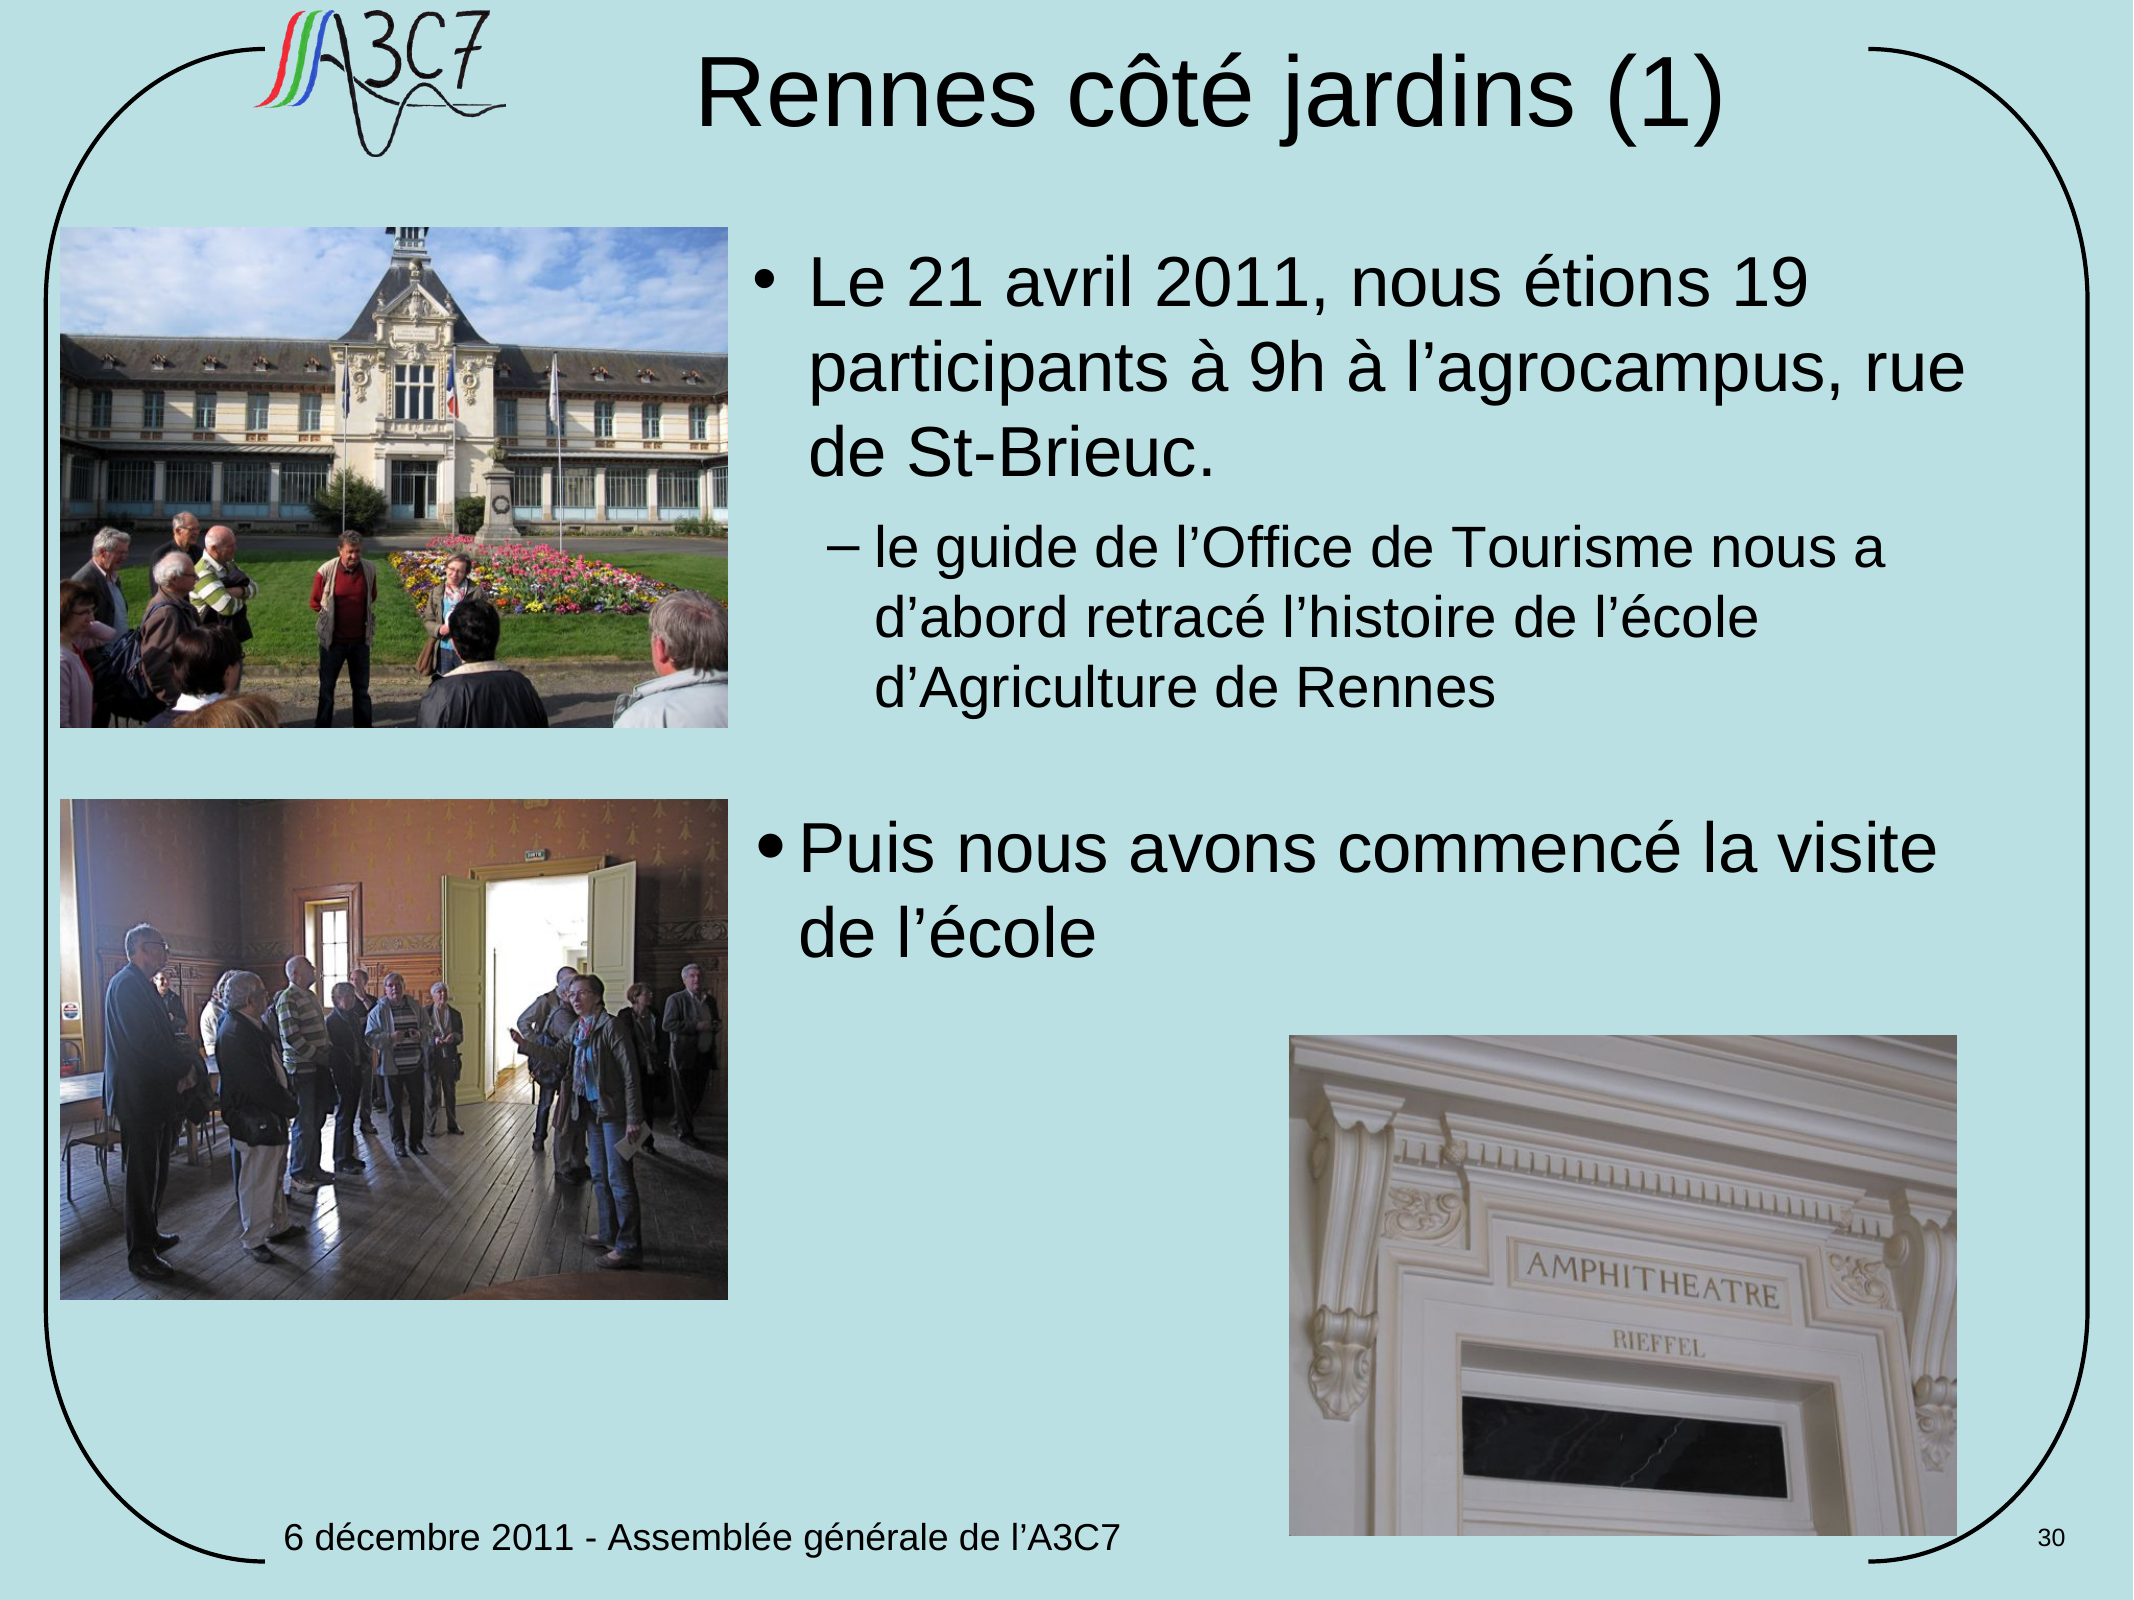

# Rennes côté jardins (1)
Le 21 avril 2011, nous étions 19 participants à 9h à l’agrocampus, rue de St-Brieuc.
le guide de l’Office de Tourisme nous a d’abord retracé l’histoire de l’école d’Agriculture de Rennes
Puis nous avons commencé la visite de l’école
6 décembre 2011 - Assemblée générale de l’A3C7
30